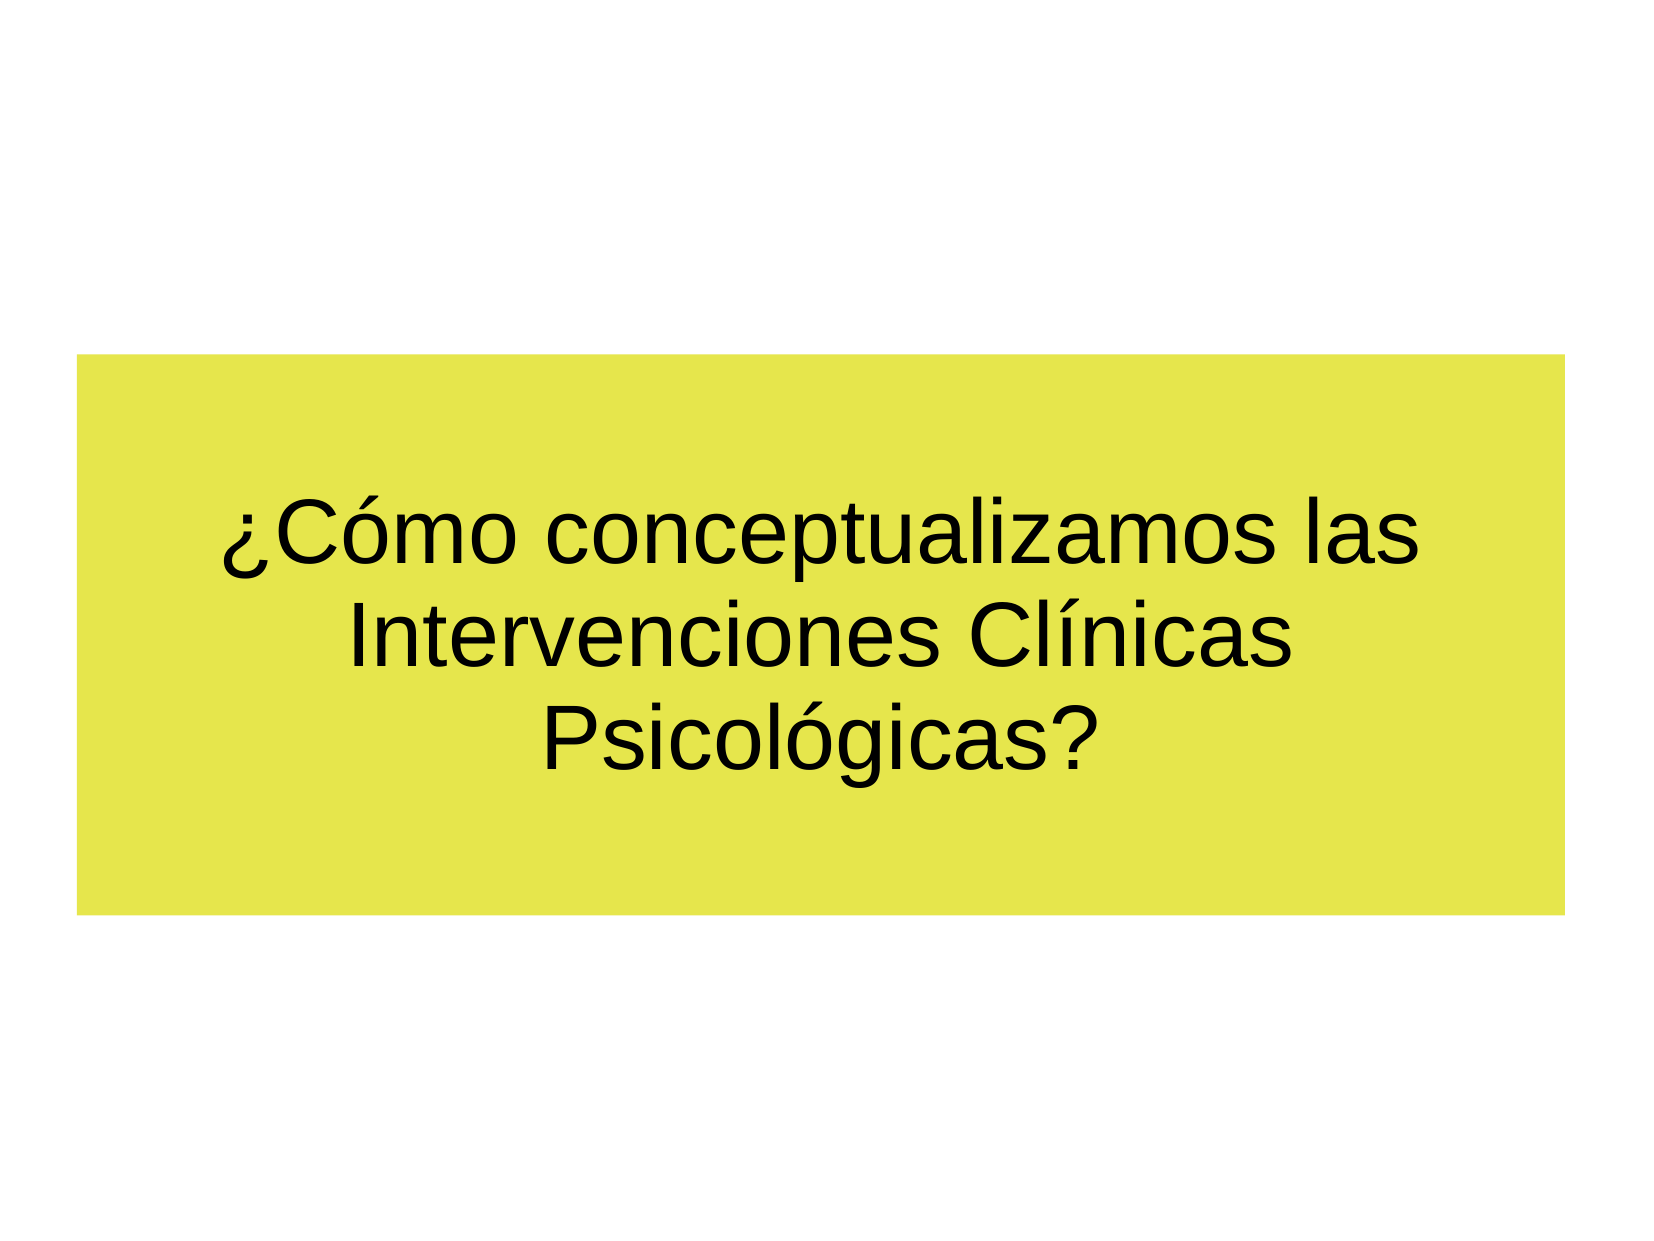

# ¿Cómo conceptualizamos las Intervenciones Clínicas Psicológicas?